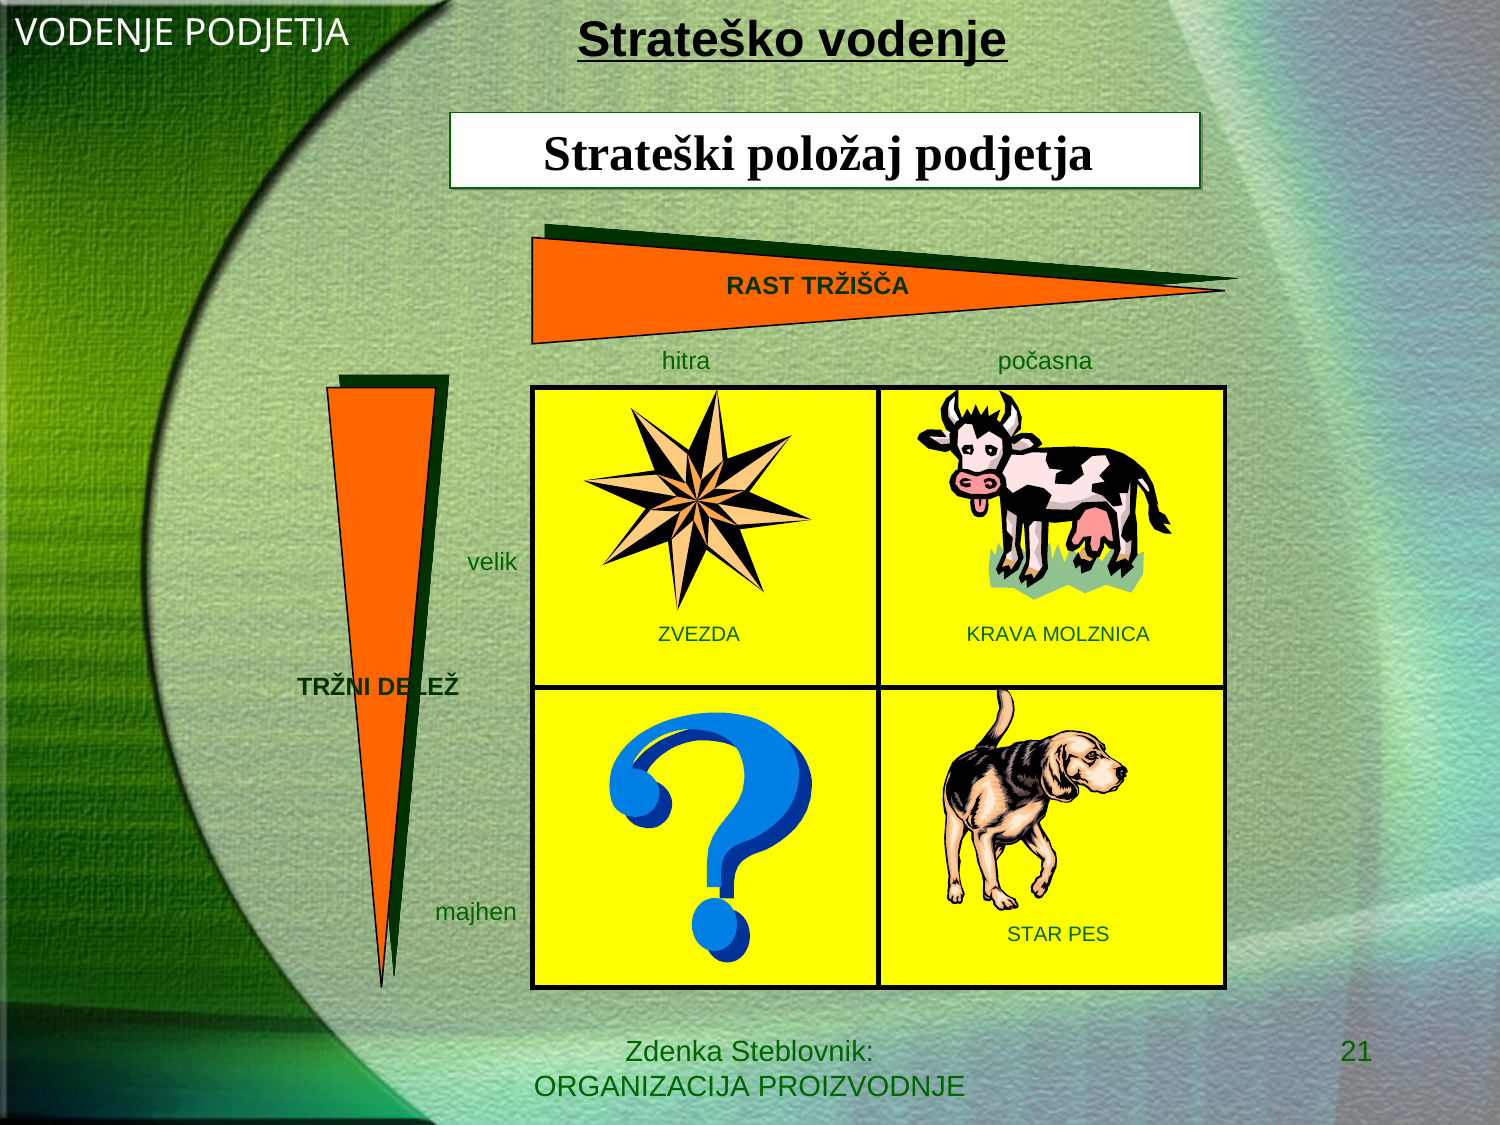

VODENJE PODJETJA
Strateško vodenje
Strateški položaj podjetja
RAST TRŽIŠČA
hitra
počasna
TRŽNI DELEŽ
ZVEZDA
KRAVA MOLZNICA
velik
STAR PES
majhen
Zdenka Steblovnik: ORGANIZACIJA PROIZVODNJE